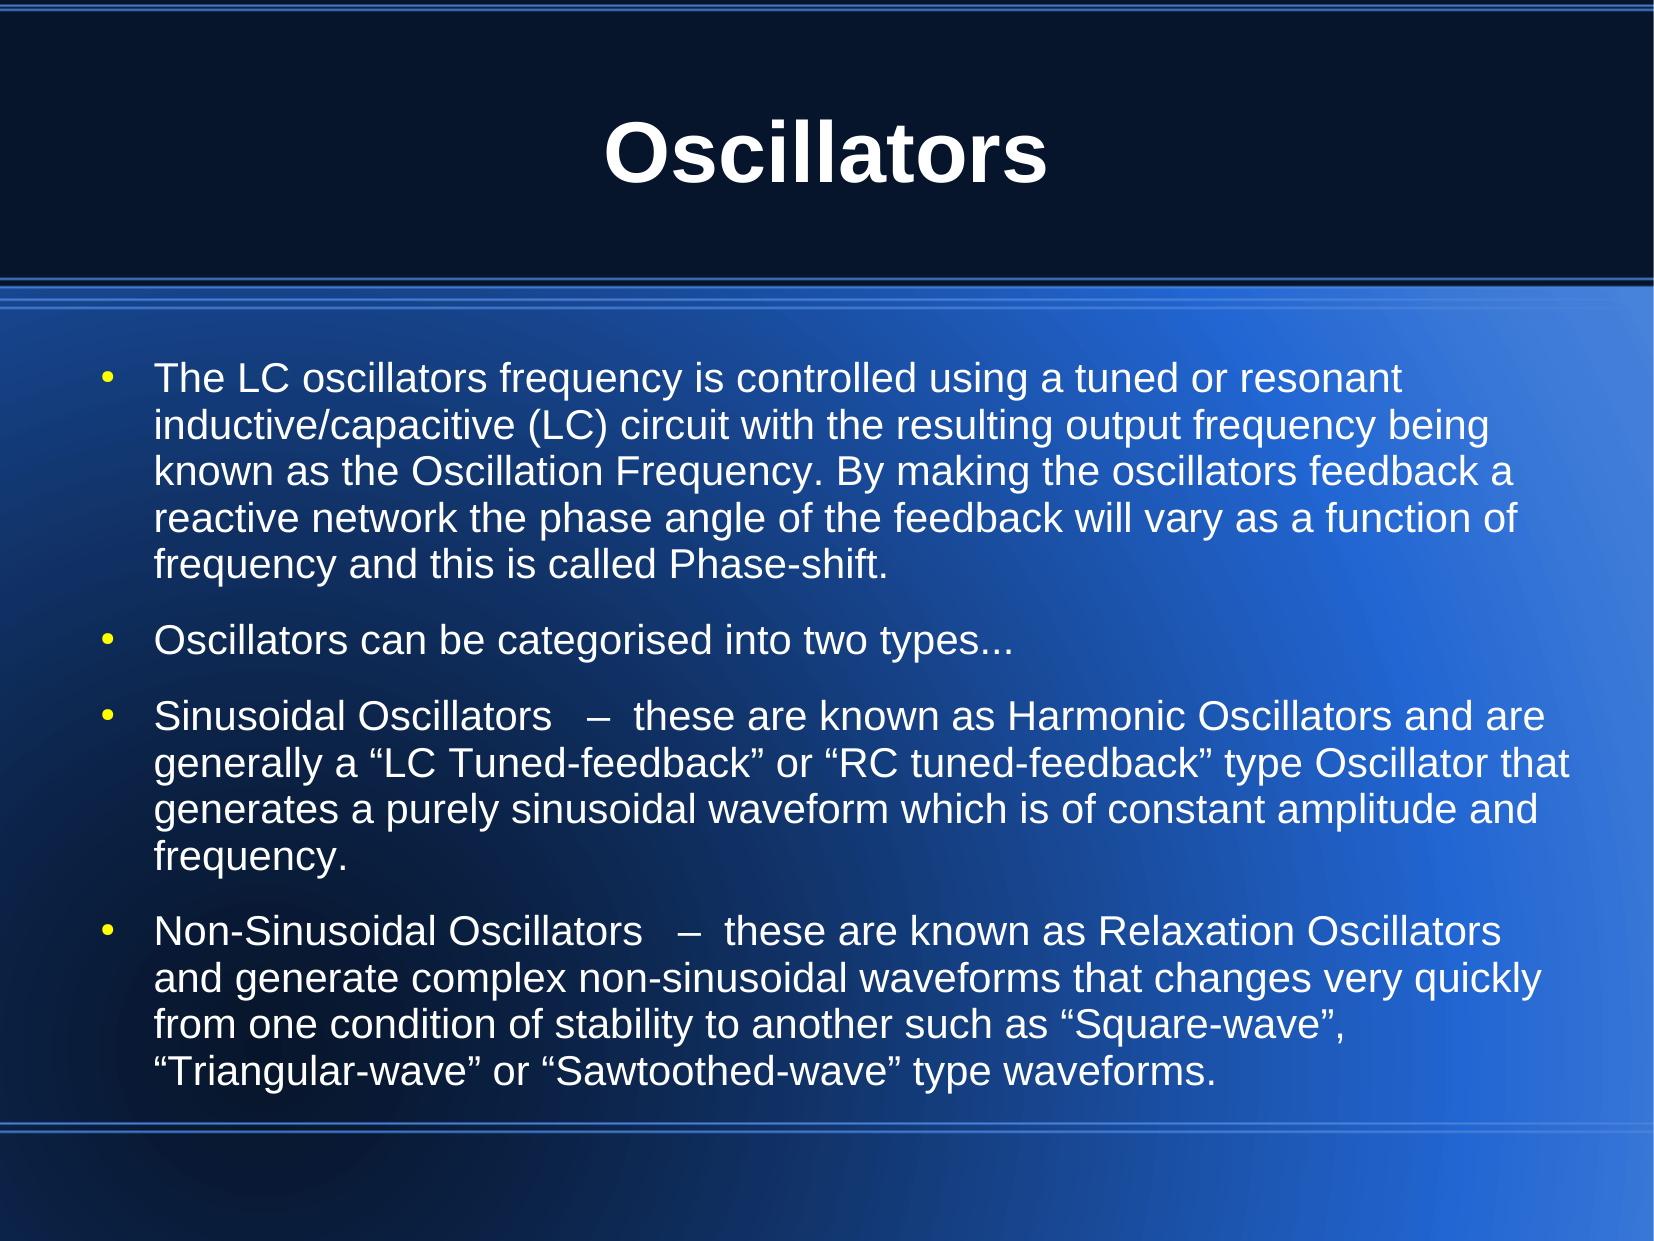

# Oscillators
The LC oscillators frequency is controlled using a tuned or resonant inductive/capacitive (LC) circuit with the resulting output frequency being known as the Oscillation Frequency. By making the oscillators feedback a reactive network the phase angle of the feedback will vary as a function of frequency and this is called Phase-shift.
Oscillators can be categorised into two types...
Sinusoidal Oscillators – these are known as Harmonic Oscillators and are generally a “LC Tuned-feedback” or “RC tuned-feedback” type Oscillator that generates a purely sinusoidal waveform which is of constant amplitude and frequency.
Non-Sinusoidal Oscillators – these are known as Relaxation Oscillators and generate complex non-sinusoidal waveforms that changes very quickly from one condition of stability to another such as “Square-wave”, “Triangular-wave” or “Sawtoothed-wave” type waveforms.